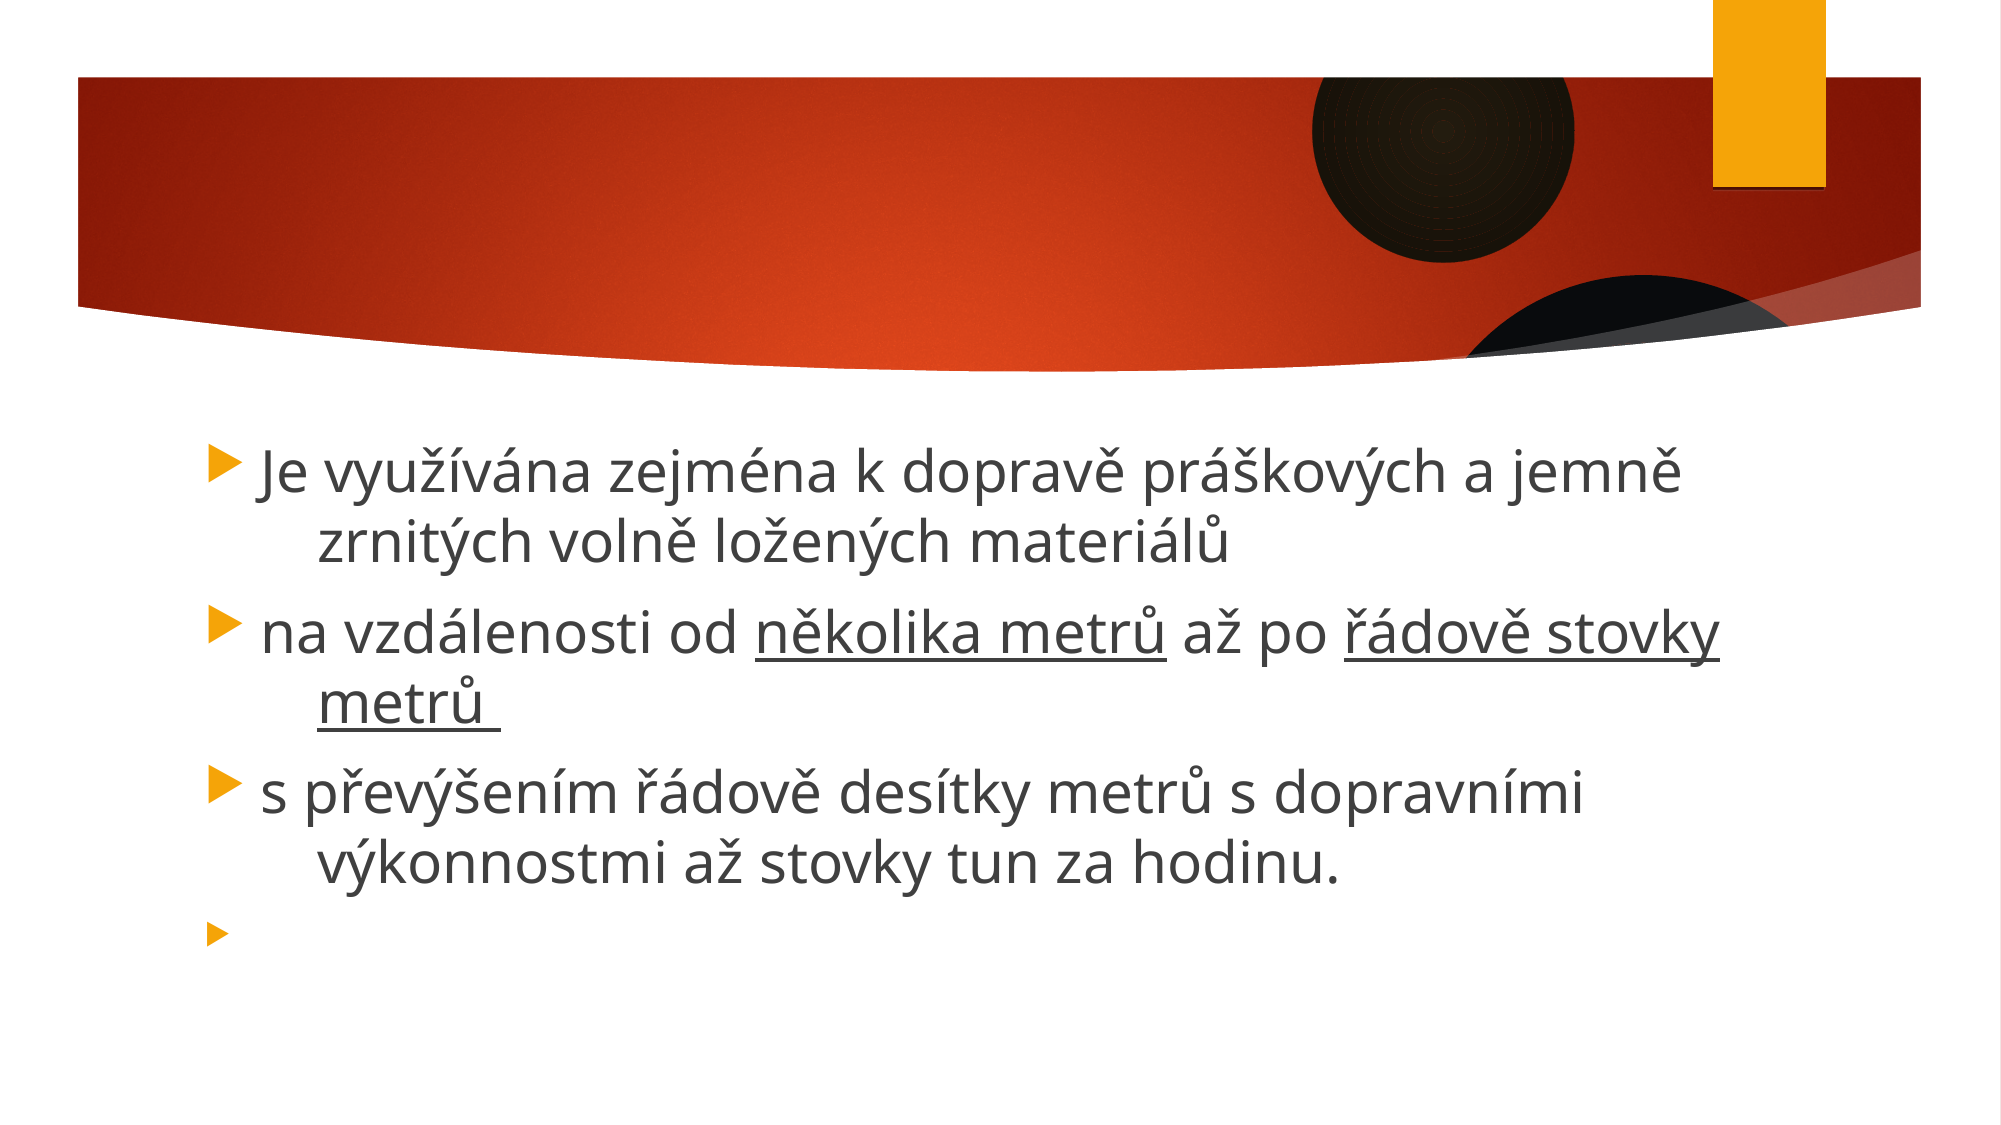

#
Je využívána zejména k dopravě práškových a jemně zrnitých volně ložených materiálů
na vzdálenosti od několika metrů až po řádově stovky metrů
s převýšením řádově desítky metrů s dopravními výkonnostmi až stovky tun za hodinu.